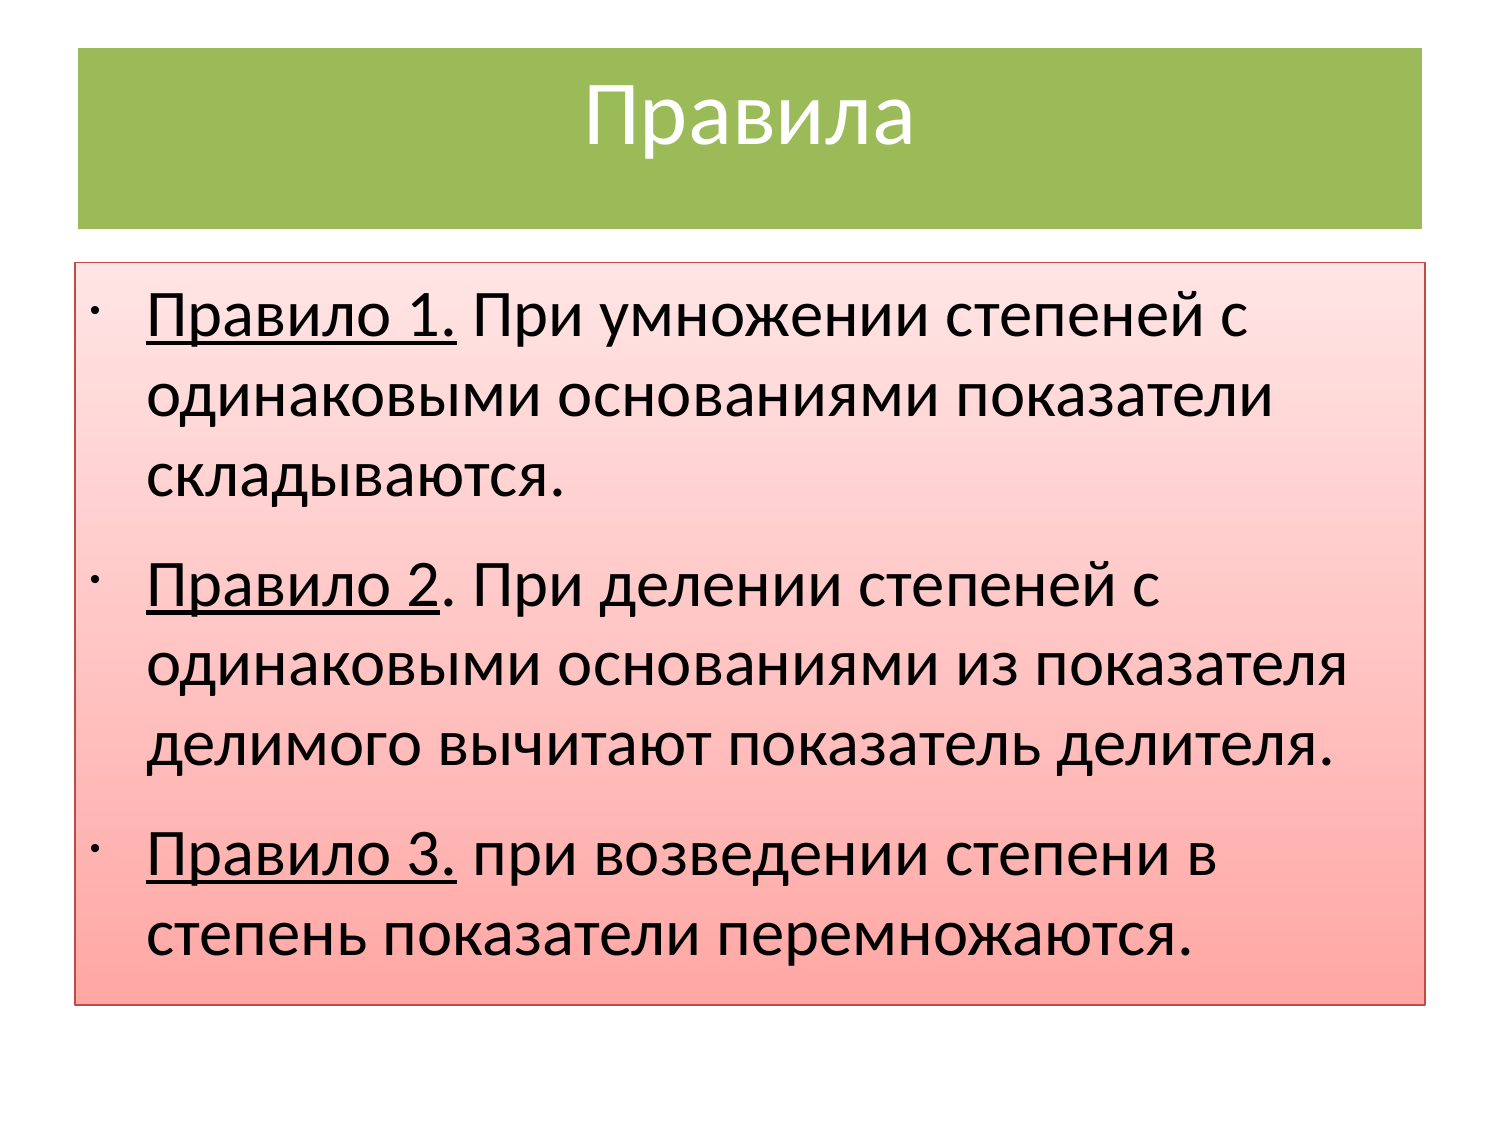

# Правила
Правило 1. При умножении степеней с одинаковыми основаниями показатели складываются.
Правило 2. При делении степеней с одинаковыми основаниями из показателя делимого вычитают показатель делителя.
Правило 3. при возведении степени в степень показатели перемножаются.